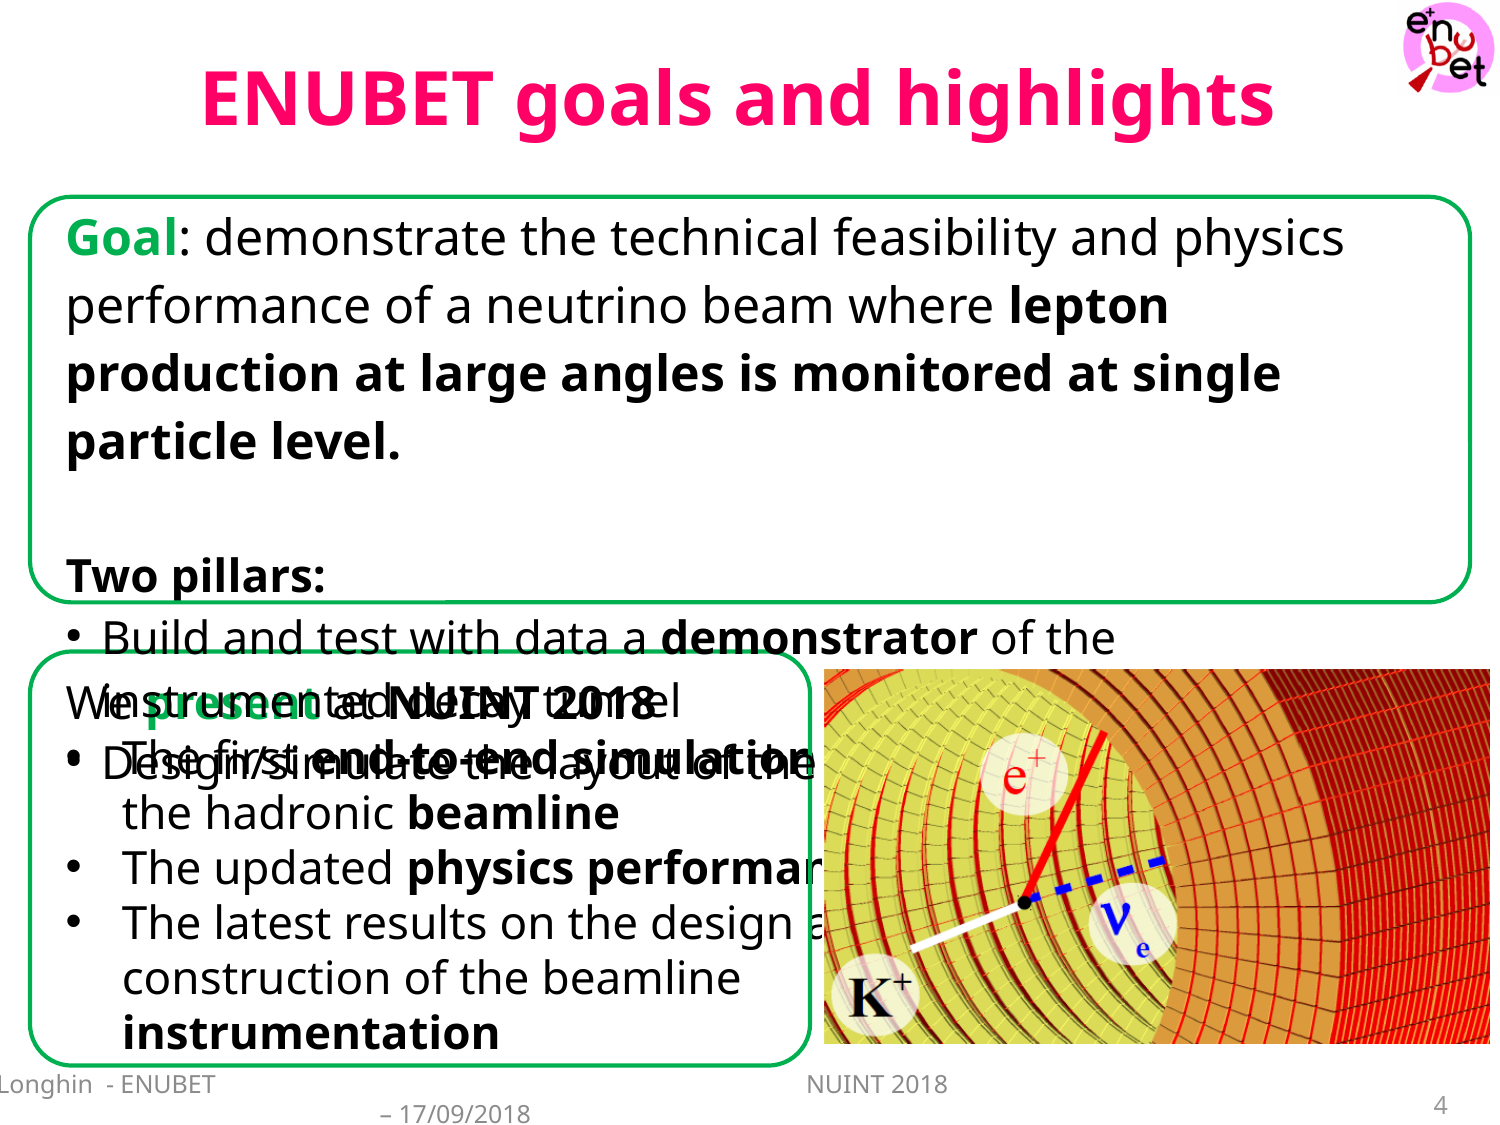

ENUBET goals and highlights
Goal: demonstrate the technical feasibility and physics performance of a neutrino beam where lepton production at large angles is monitored at single particle level.
Two pillars:
Build and test with data a demonstrator of the instrumented decay tunnel
Design/simulate the layout of the hadronic beamline
We present at NUINT 2018
The first end-to-end simulation of the hadronic beamline
The updated physics performance
The latest results on the design and construction of the beamline instrumentation